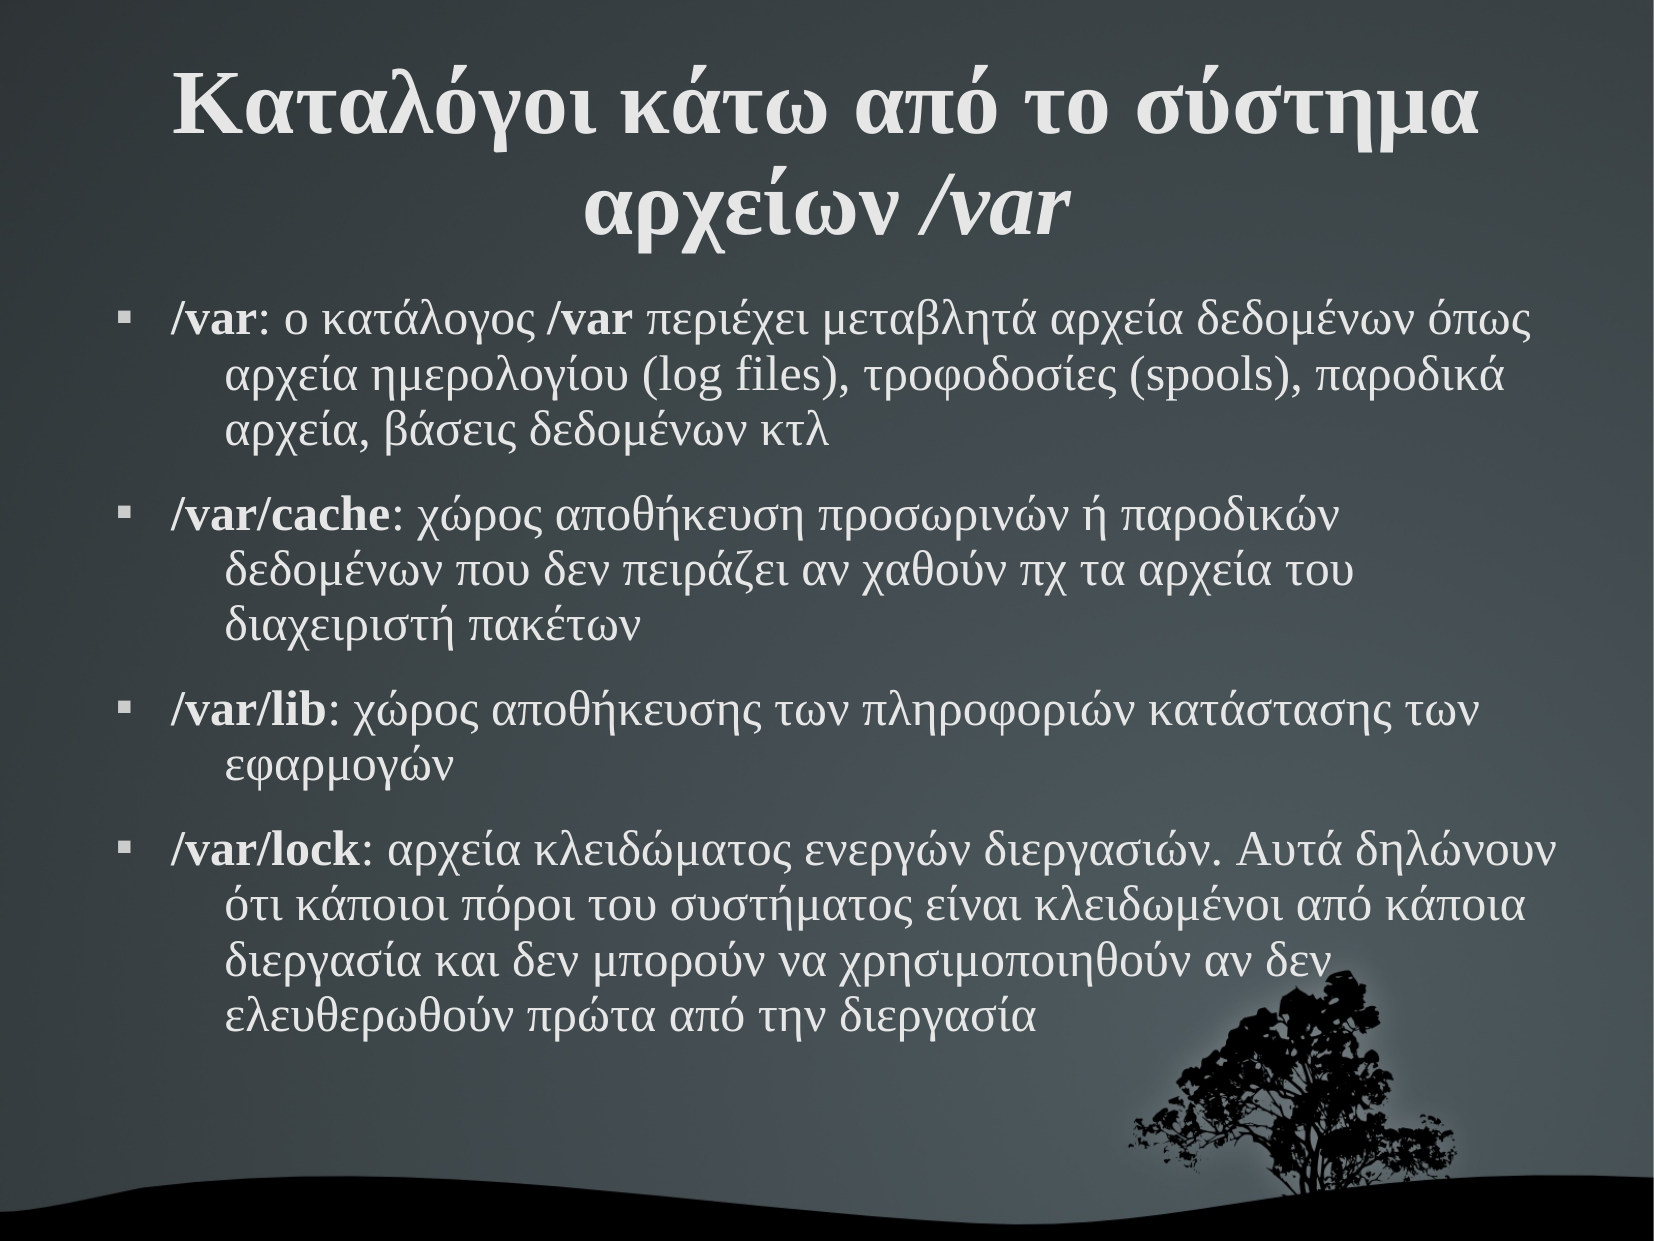

Καταλόγοι κάτω από το σύστημα αρχείων /var
# /var: ο κατάλογος /var περιέχει μεταβλητά αρχεία δεδομένων όπως αρχεία ημερολογίου (log files), τροφοδοσίες (spools), παροδικά αρχεία, βάσεις δεδομένων κτλ
/var/cache: χώρος αποθήκευση προσωρινών ή παροδικών δεδομένων που δεν πειράζει αν χαθούν πχ τα αρχεία του διαχειριστή πακέτων
/var/lib: χώρος αποθήκευσης των πληροφοριών κατάστασης των εφαρμογών
/var/lock: αρχεία κλειδώματος ενεργών διεργασιών. Αυτά δηλώνουν ότι κάποιοι πόροι του συστήματος είναι κλειδωμένοι από κάποια διεργασία και δεν μπορούν να χρησιμοποιηθούν αν δεν ελευθερωθούν πρώτα από την διεργασία